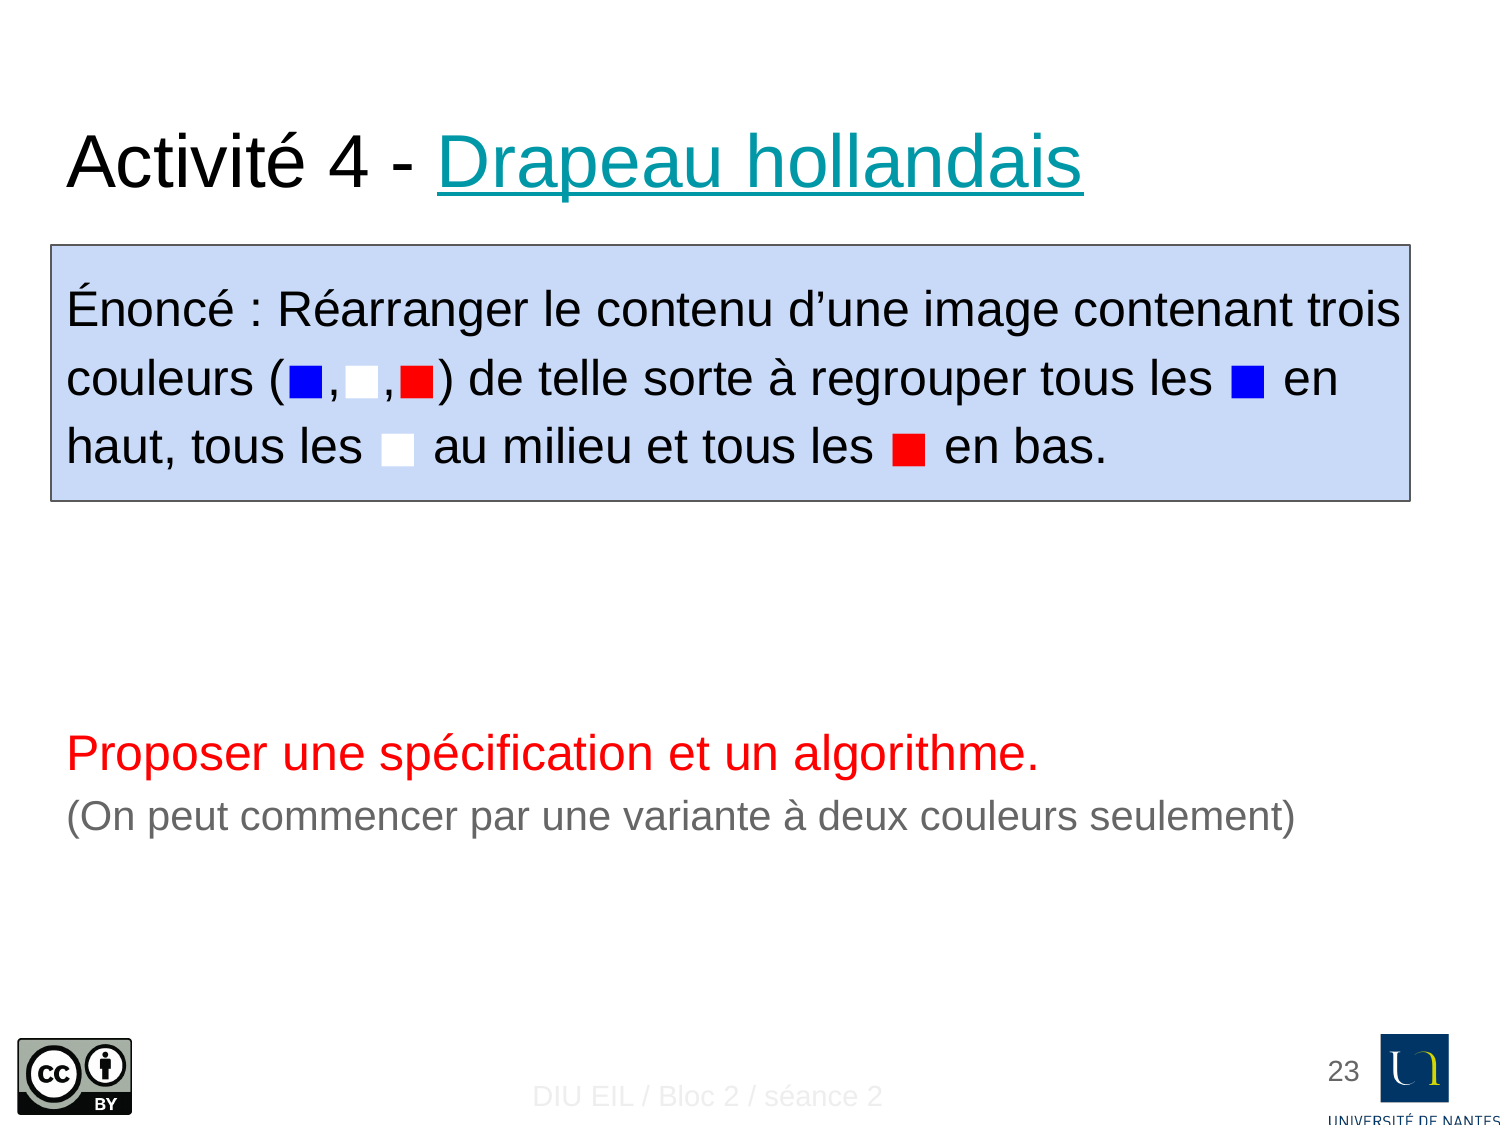

# Activité 4 - Drapeau hollandais
Énoncé : Réarranger le contenu d’une image contenant trois couleurs (◼️,◼️,◼️) de telle sorte à regrouper tous les ◼️ en haut, tous les ◼️ au milieu et tous les ◼️ en bas.
Proposer une spécification et un algorithme.
(On peut commencer par une variante à deux couleurs seulement)